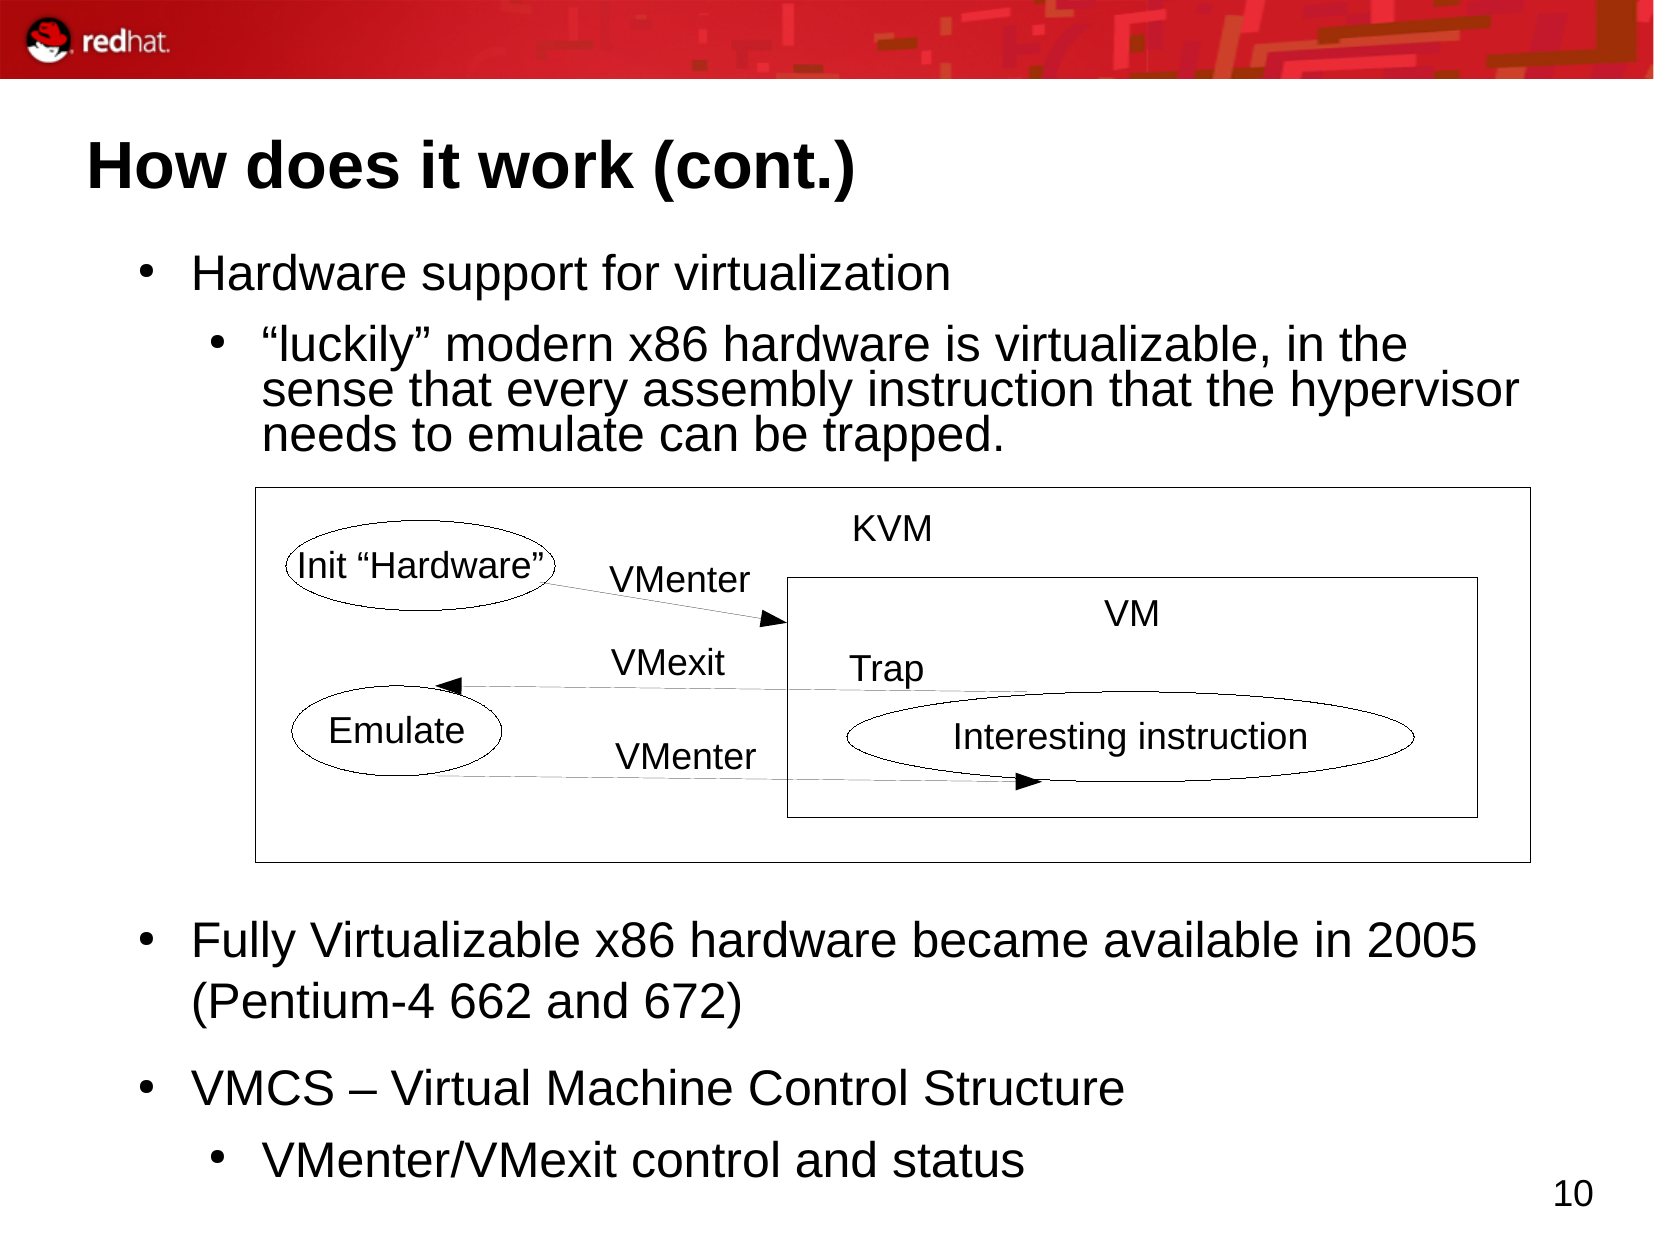

# How does it work (cont.)
Hardware support for virtualization
“luckily” modern x86 hardware is virtualizable, in the sense that every assembly instruction that the hypervisor needs to emulate can be trapped.
KVM
Init “Hardware”
VMenter
VM
VMexit
Trap
Emulate
Interesting instruction
VMenter
Fully Virtualizable x86 hardware became available in 2005 (Pentium-4 662 and 672)
VMCS – Virtual Machine Control Structure
VMenter/VMexit control and status